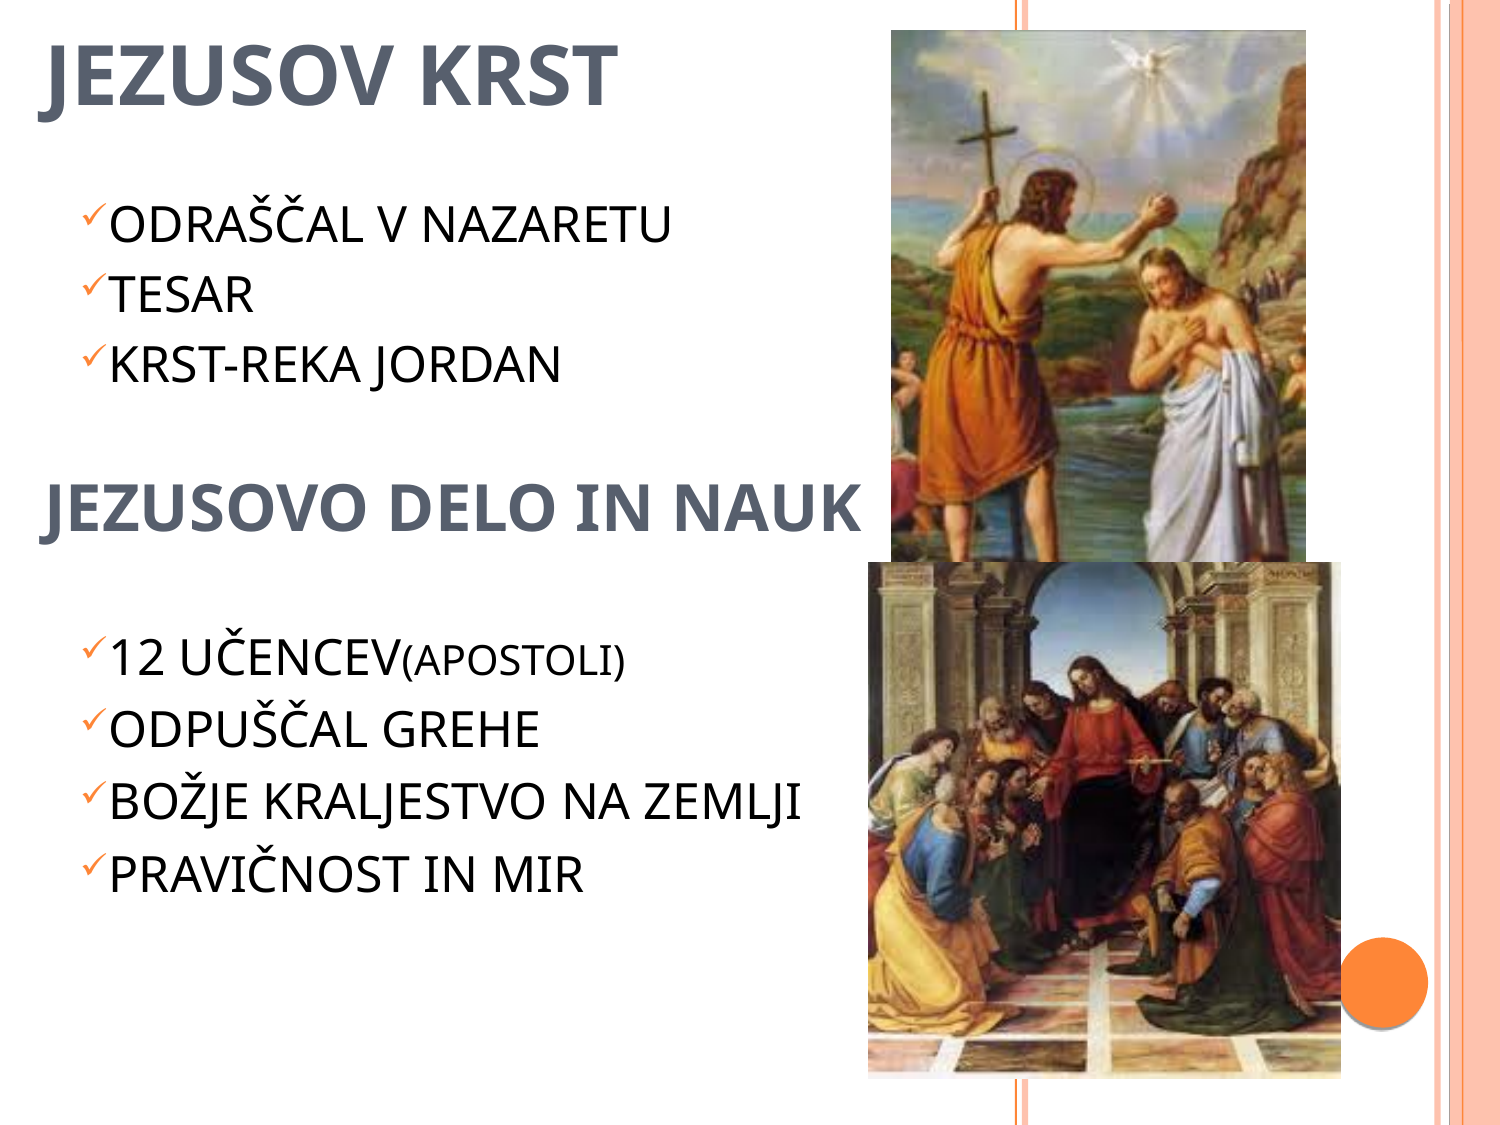

# JEZUSOV KRST
ODRAŠČAL V NAZARETU
TESAR
KRST-REKA JORDAN
12 UČENCEV(APOSTOLI)
ODPUŠČAL GREHE
BOŽJE KRALJESTVO NA ZEMLJI
PRAVIČNOST IN MIR
JEZUSOVO DELO IN NAUK